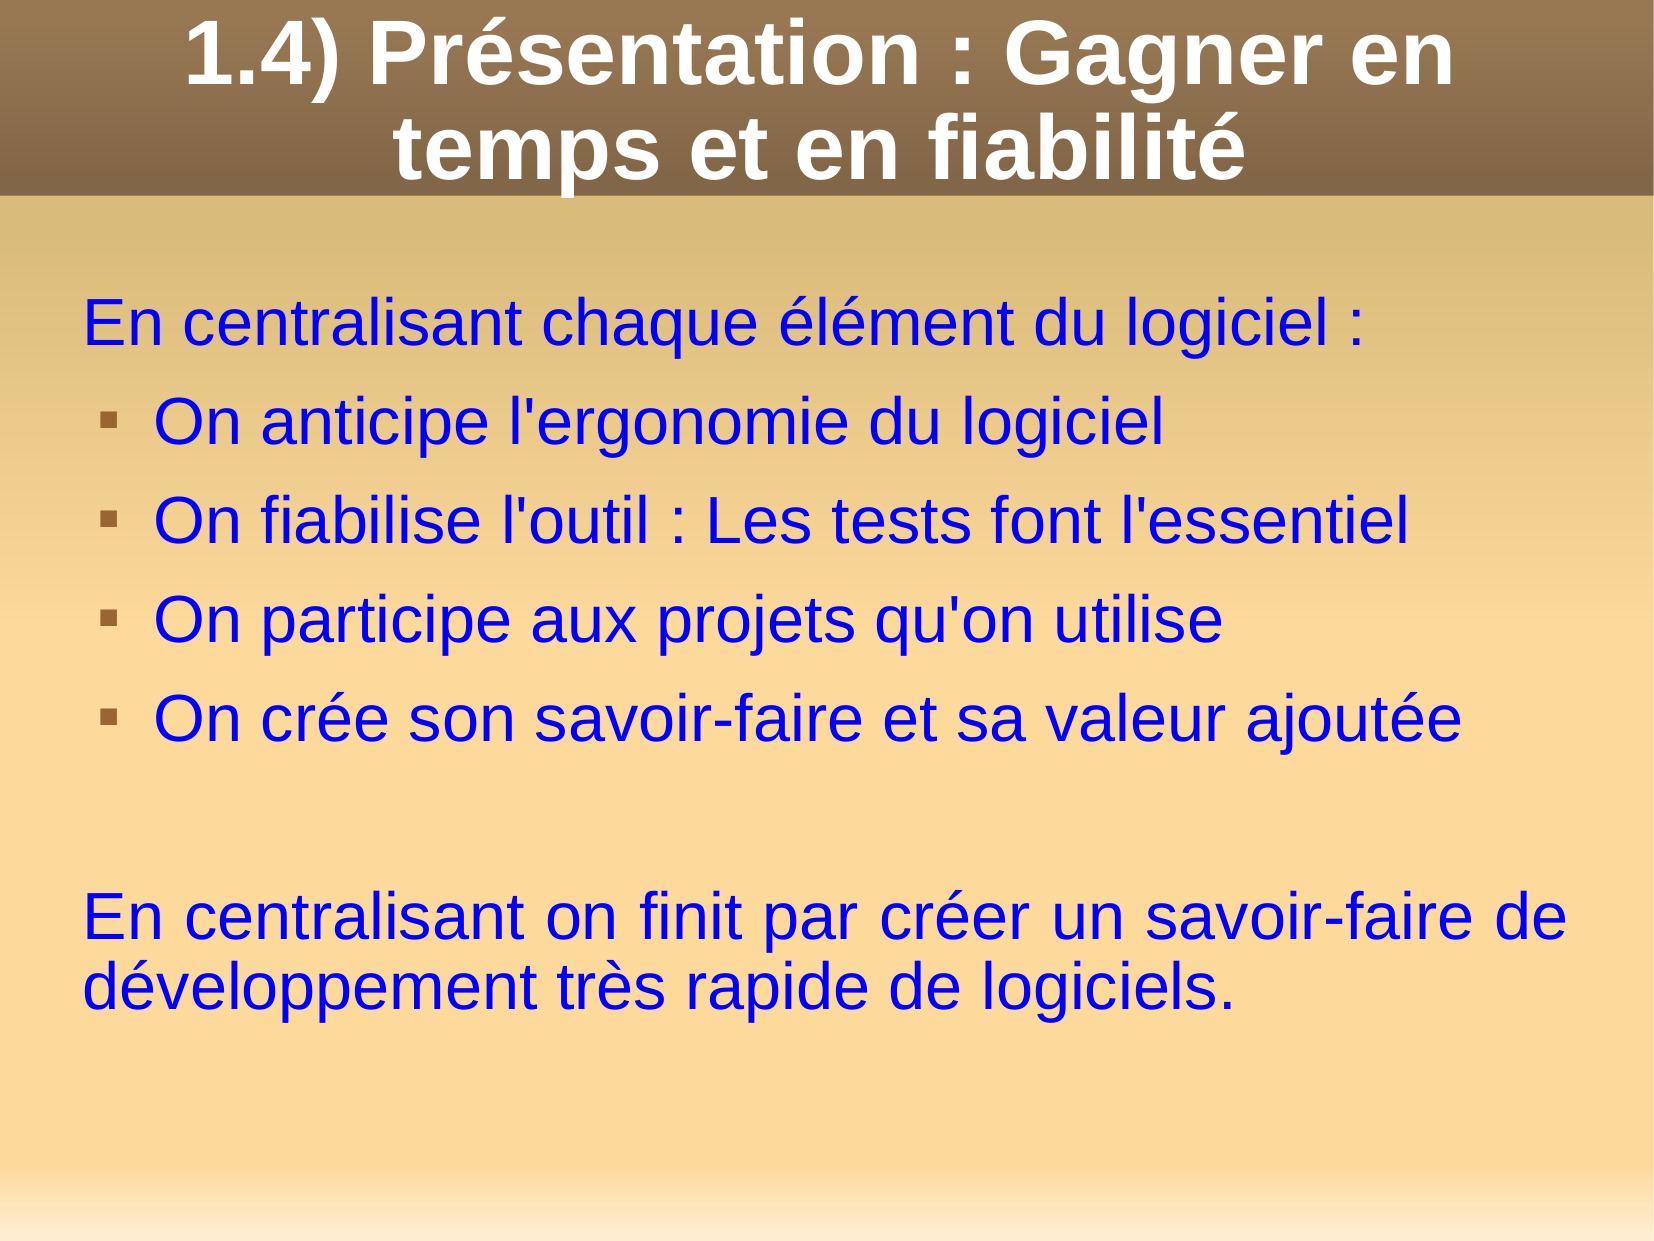

# 1.4) Présentation : Gagner en temps et en fiabilité
En centralisant chaque élément du logiciel :
On anticipe l'ergonomie du logiciel
On fiabilise l'outil : Les tests font l'essentiel
On participe aux projets qu'on utilise
On crée son savoir-faire et sa valeur ajoutée
En centralisant on finit par créer un savoir-faire de développement très rapide de logiciels.